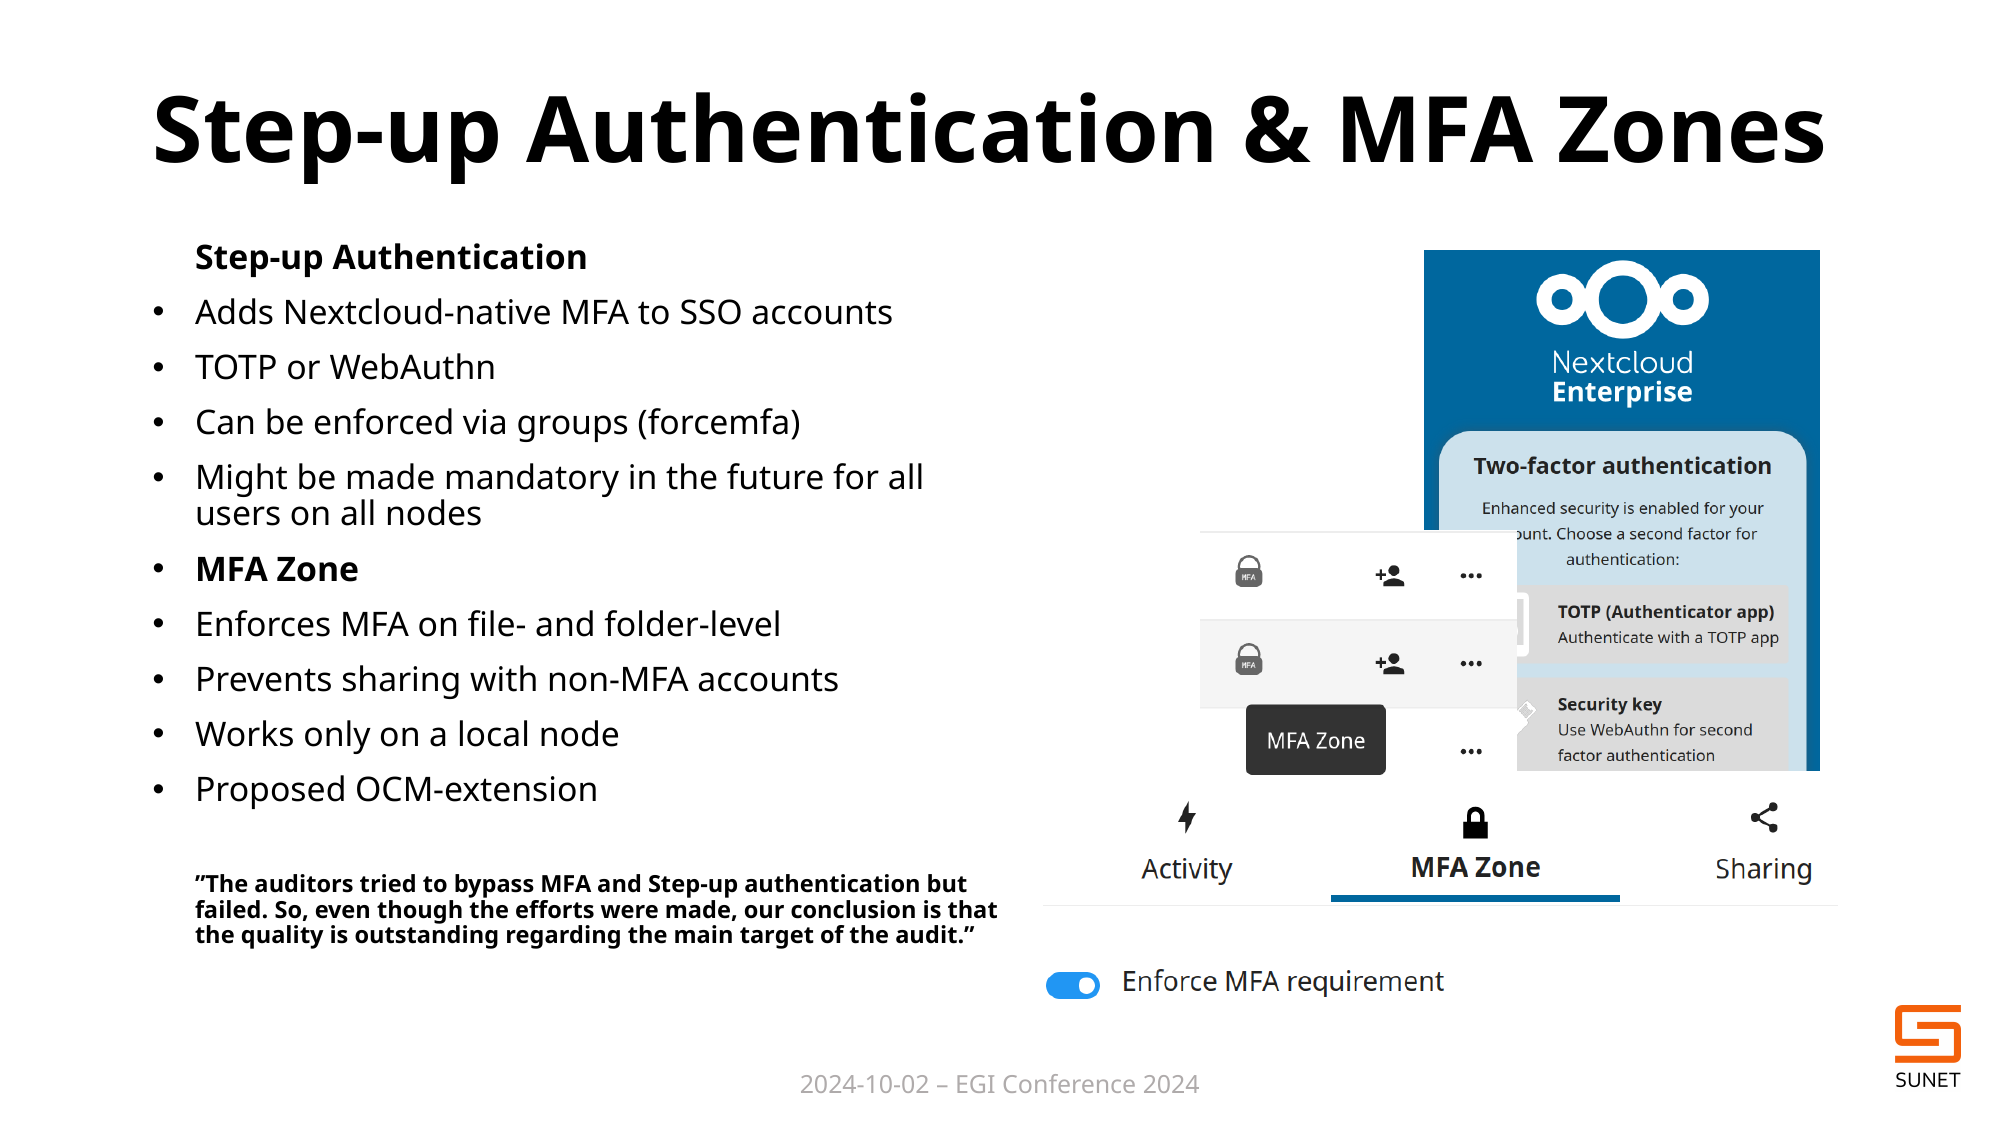

Step-up Authentication & MFA Zones
# Step-up Authentication
Adds Nextcloud-native MFA to SSO accounts
TOTP or WebAuthn
Can be enforced via groups (forcemfa)
Might be made mandatory in the future for all users on all nodes
MFA Zone
Enforces MFA on file- and folder-level
Prevents sharing with non-MFA accounts
Works only on a local node
Proposed OCM-extension
”The auditors tried to bypass MFA and Step-up authentication but failed. So, even though the efforts were made, our conclusion is that the quality is outstanding regarding the main target of the audit.”
2024-10-02 – EGI Conference 2024